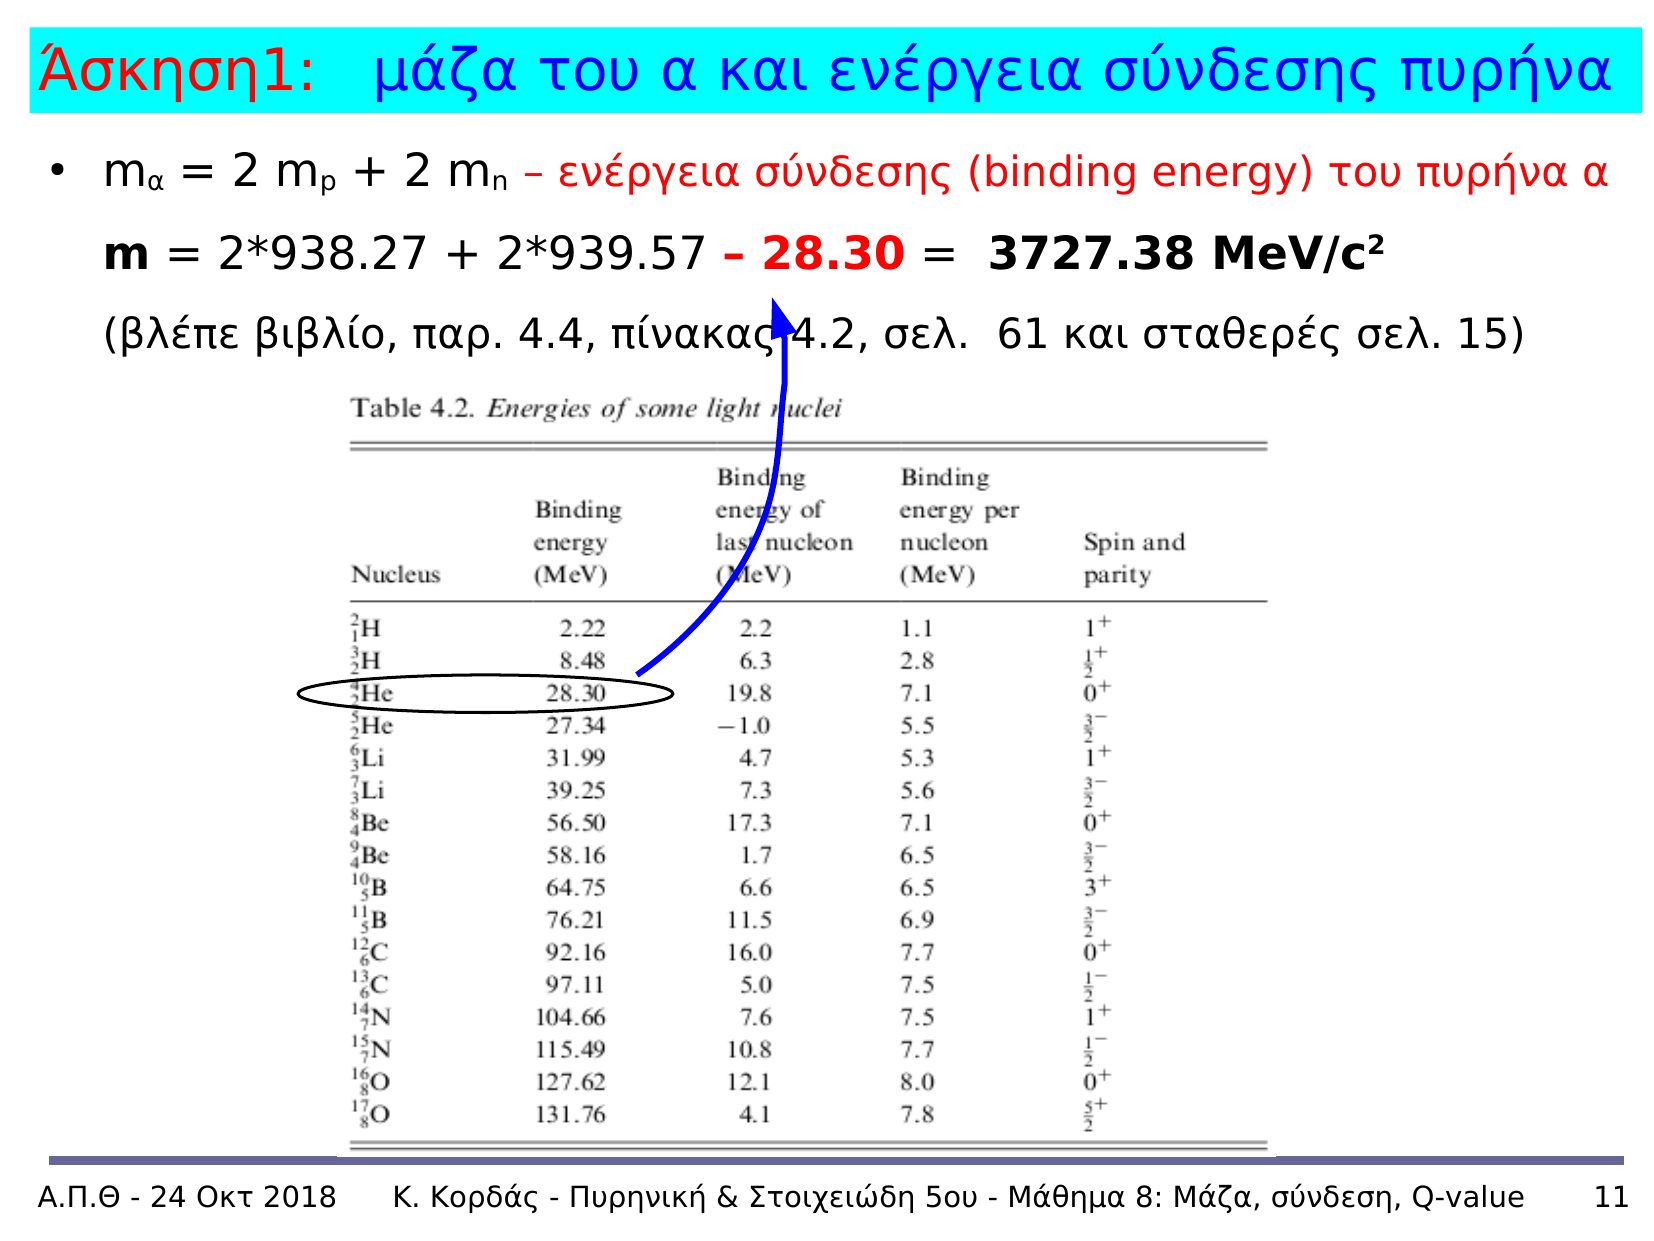

# Άσκηση1: μάζα του α και ενέργεια σύνδεσης πυρήνα
mα = 2 mp + 2 mn – ενέργεια σύνδεσης (binding energy) του πυρήνα α
m = 2*938.27 + 2*939.57 – 28.30 = 3727.38 MeV/c2
(βλέπε βιβλίο, παρ. 4.4, πίνακας 4.2, σελ. 61 και σταθερές σελ. 15)
Α.Π.Θ - 24 Oκτ 2018
Κ. Κορδάς - Πυρηνική & Στοιχειώδη 5ου - Μάθημα 8: Mάζα, σύνδεση, Q-value
11